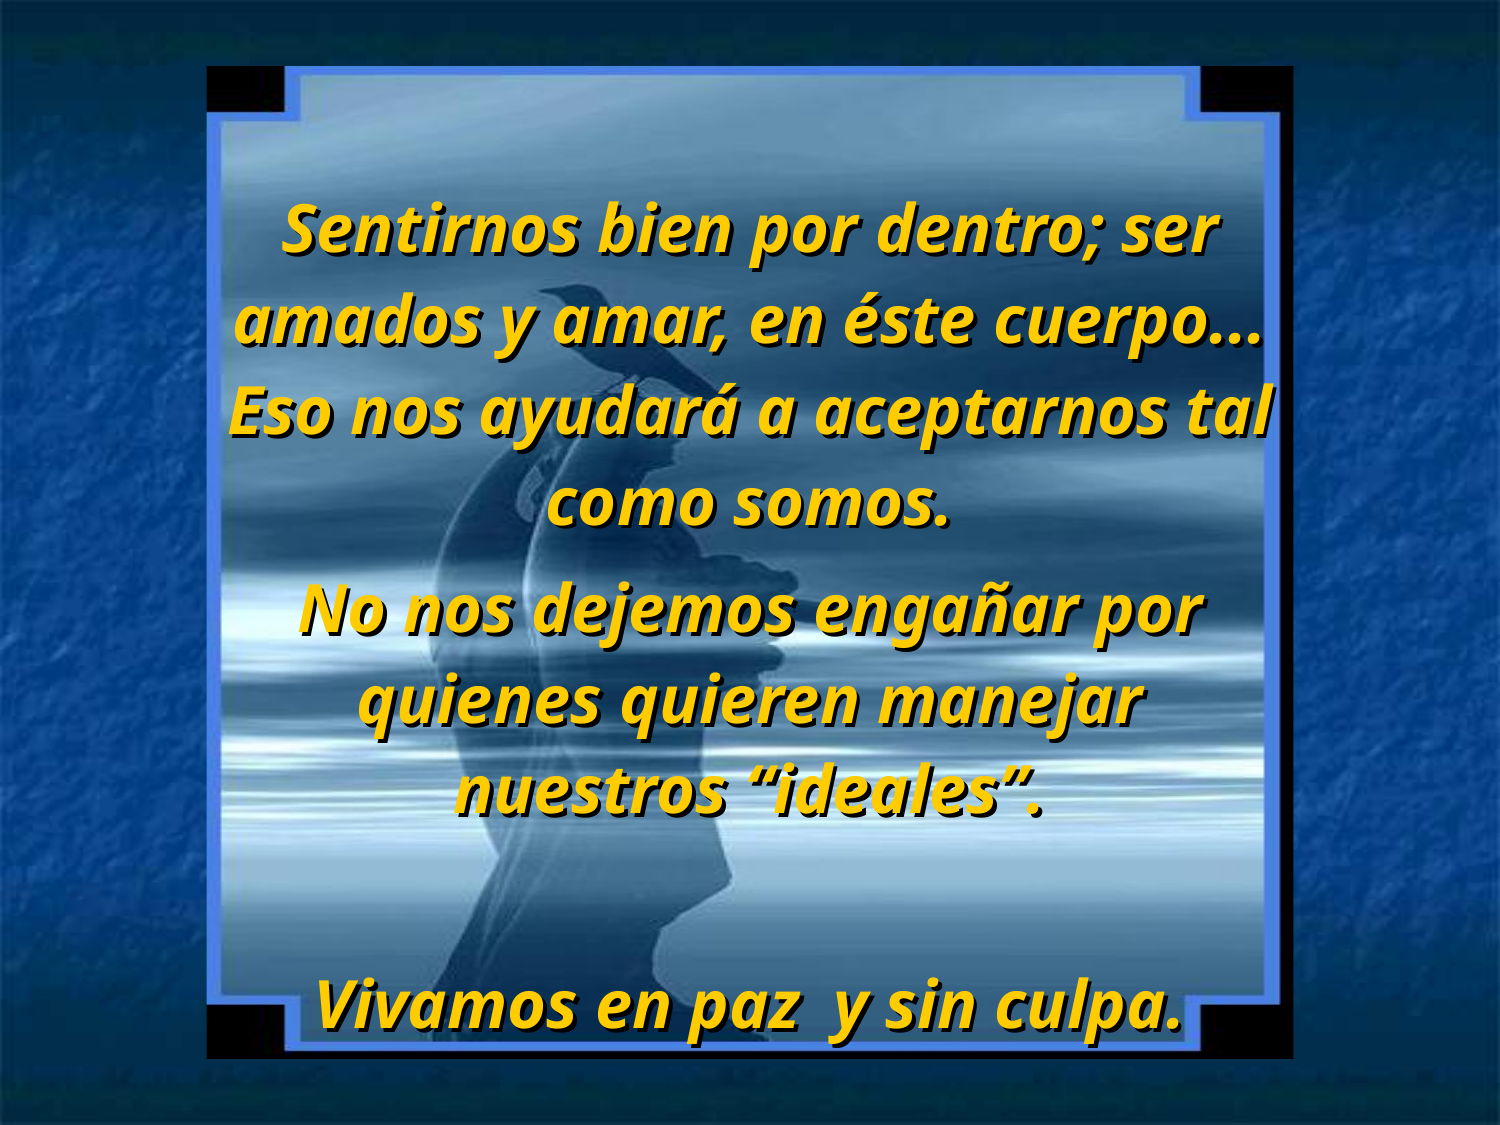

# Sentirnos bien por dentro; ser amados y amar, en éste cuerpo... Eso nos ayudará a aceptarnos tal como somos.
No nos dejemos engañar por quienes quieren manejar nuestros “ideales”.
Vivamos en paz y sin culpa.